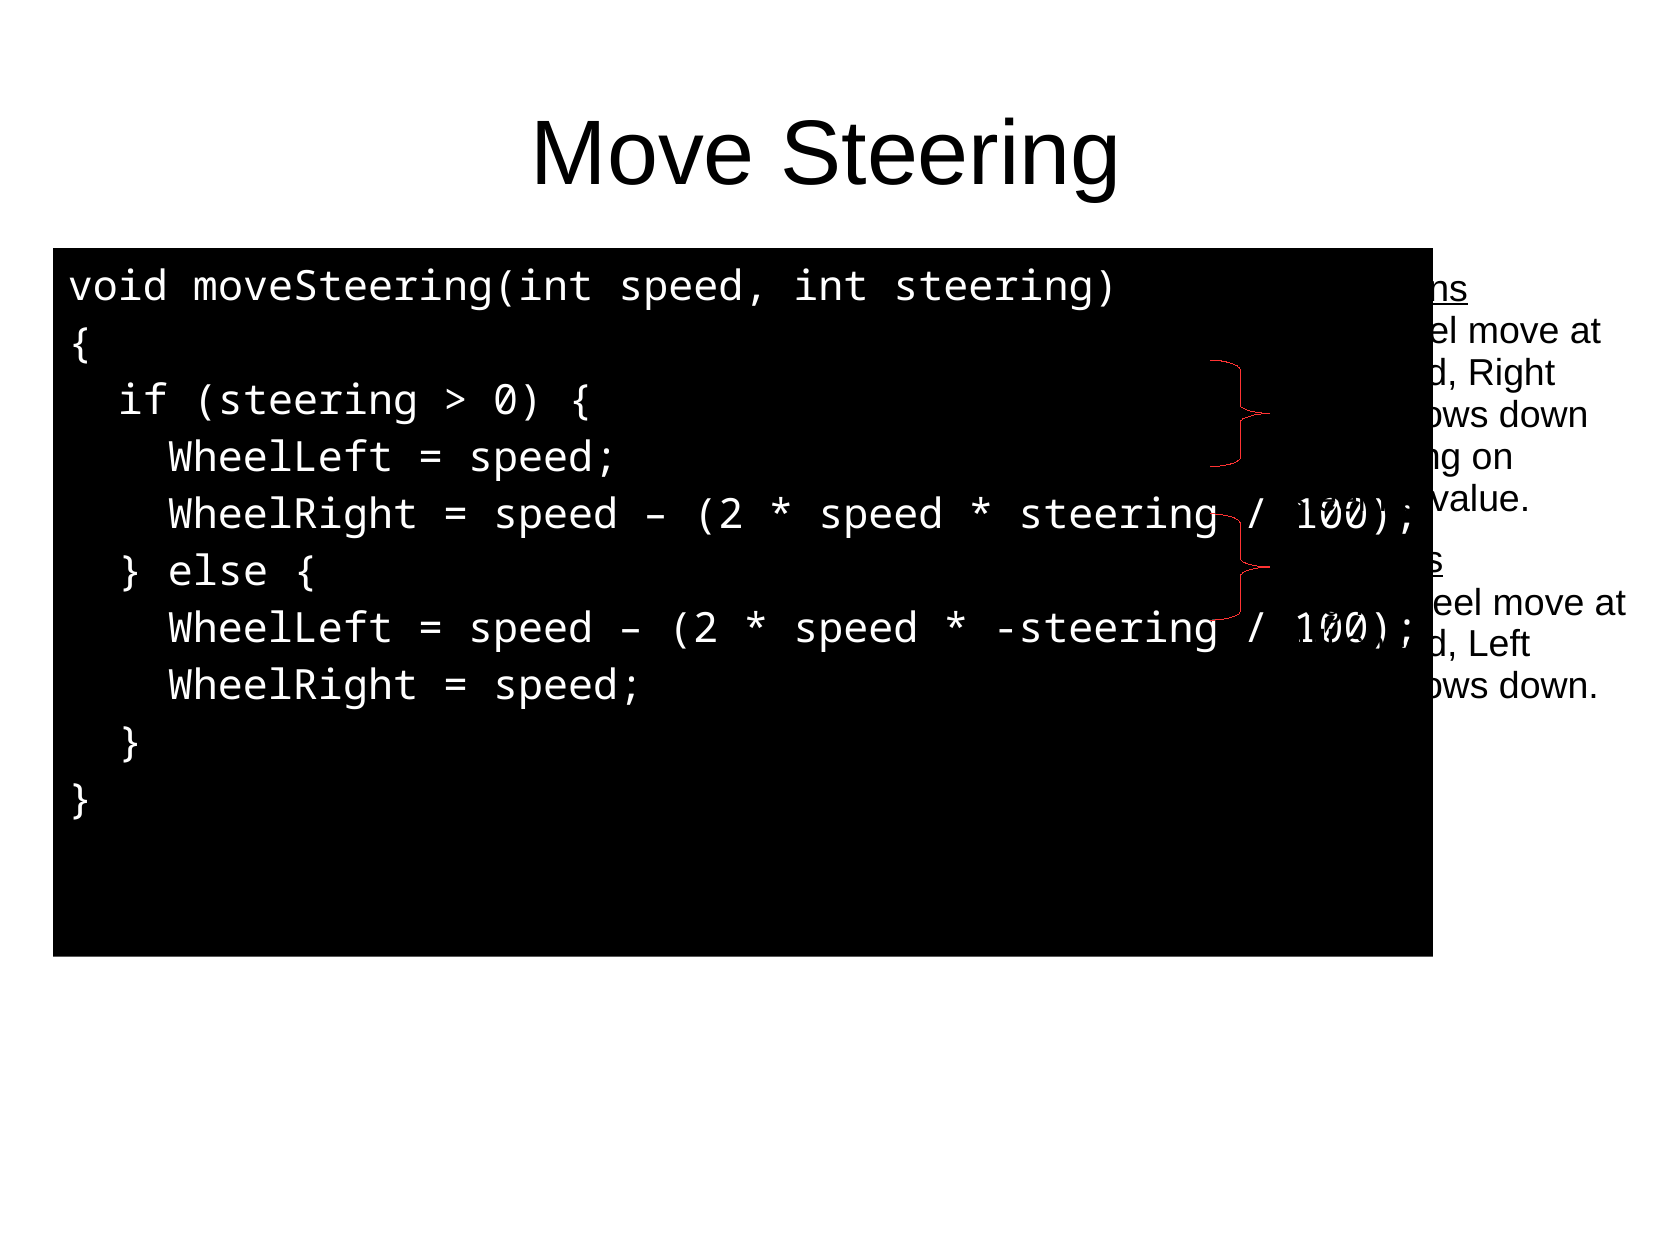

# Move Steering
void moveSteering(int speed, int steering)
{
 if (steering > 0) {
 WheelLeft = speed;
 WheelRight = speed – (2 * speed * steering / 100);
 } else {
 WheelLeft = speed – (2 * speed * -steering / 100);
 WheelRight = speed;
 }
}
Right turns
Left wheel move at
full speed, Right
wheel slows down
depending on
steering value.
Left turns
Right wheel move at
full speed, Left
wheel slows down.